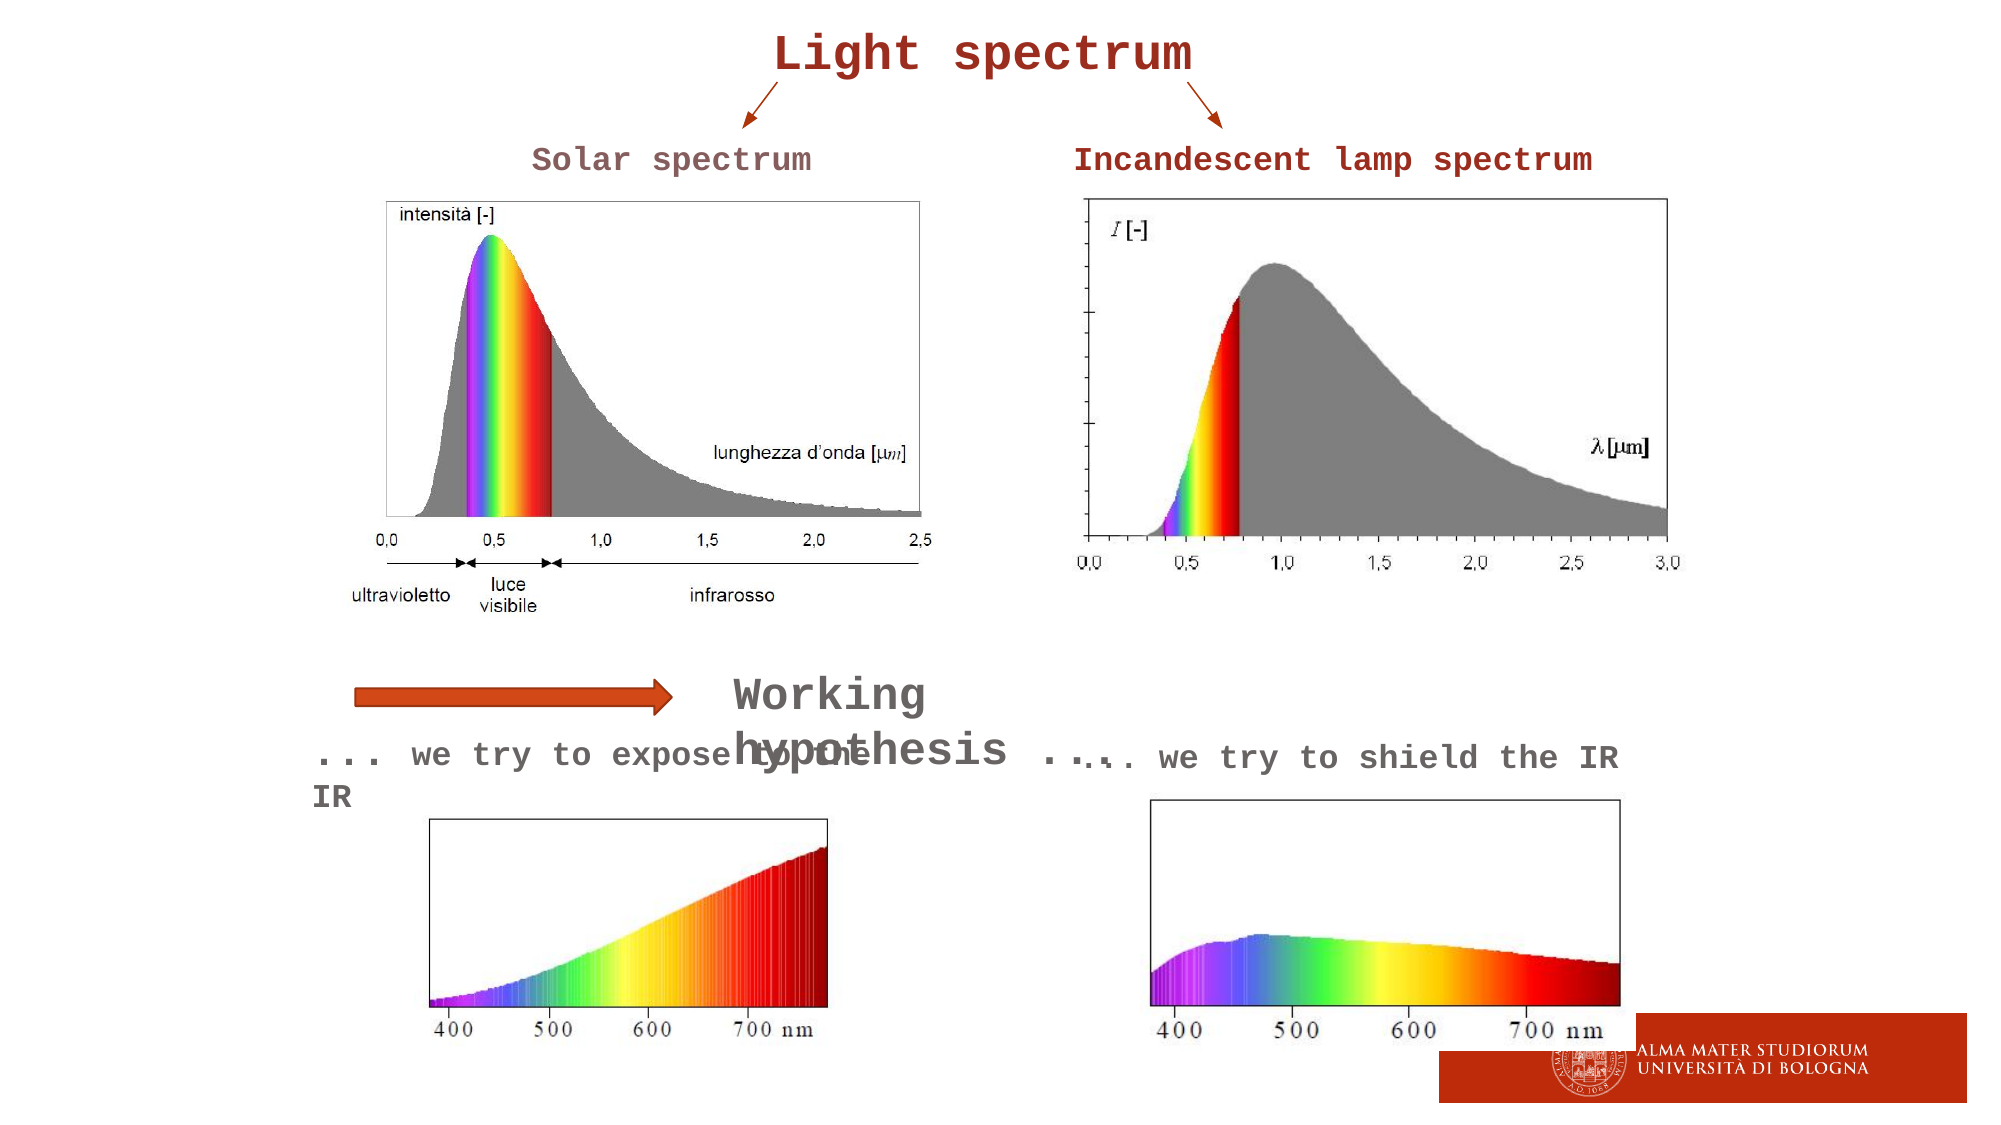

Light spectrum
Solar spectrum
Incandescent lamp spectrum
Working hypothesis ...
... we try to expose to the IR
... we try to shield the IR